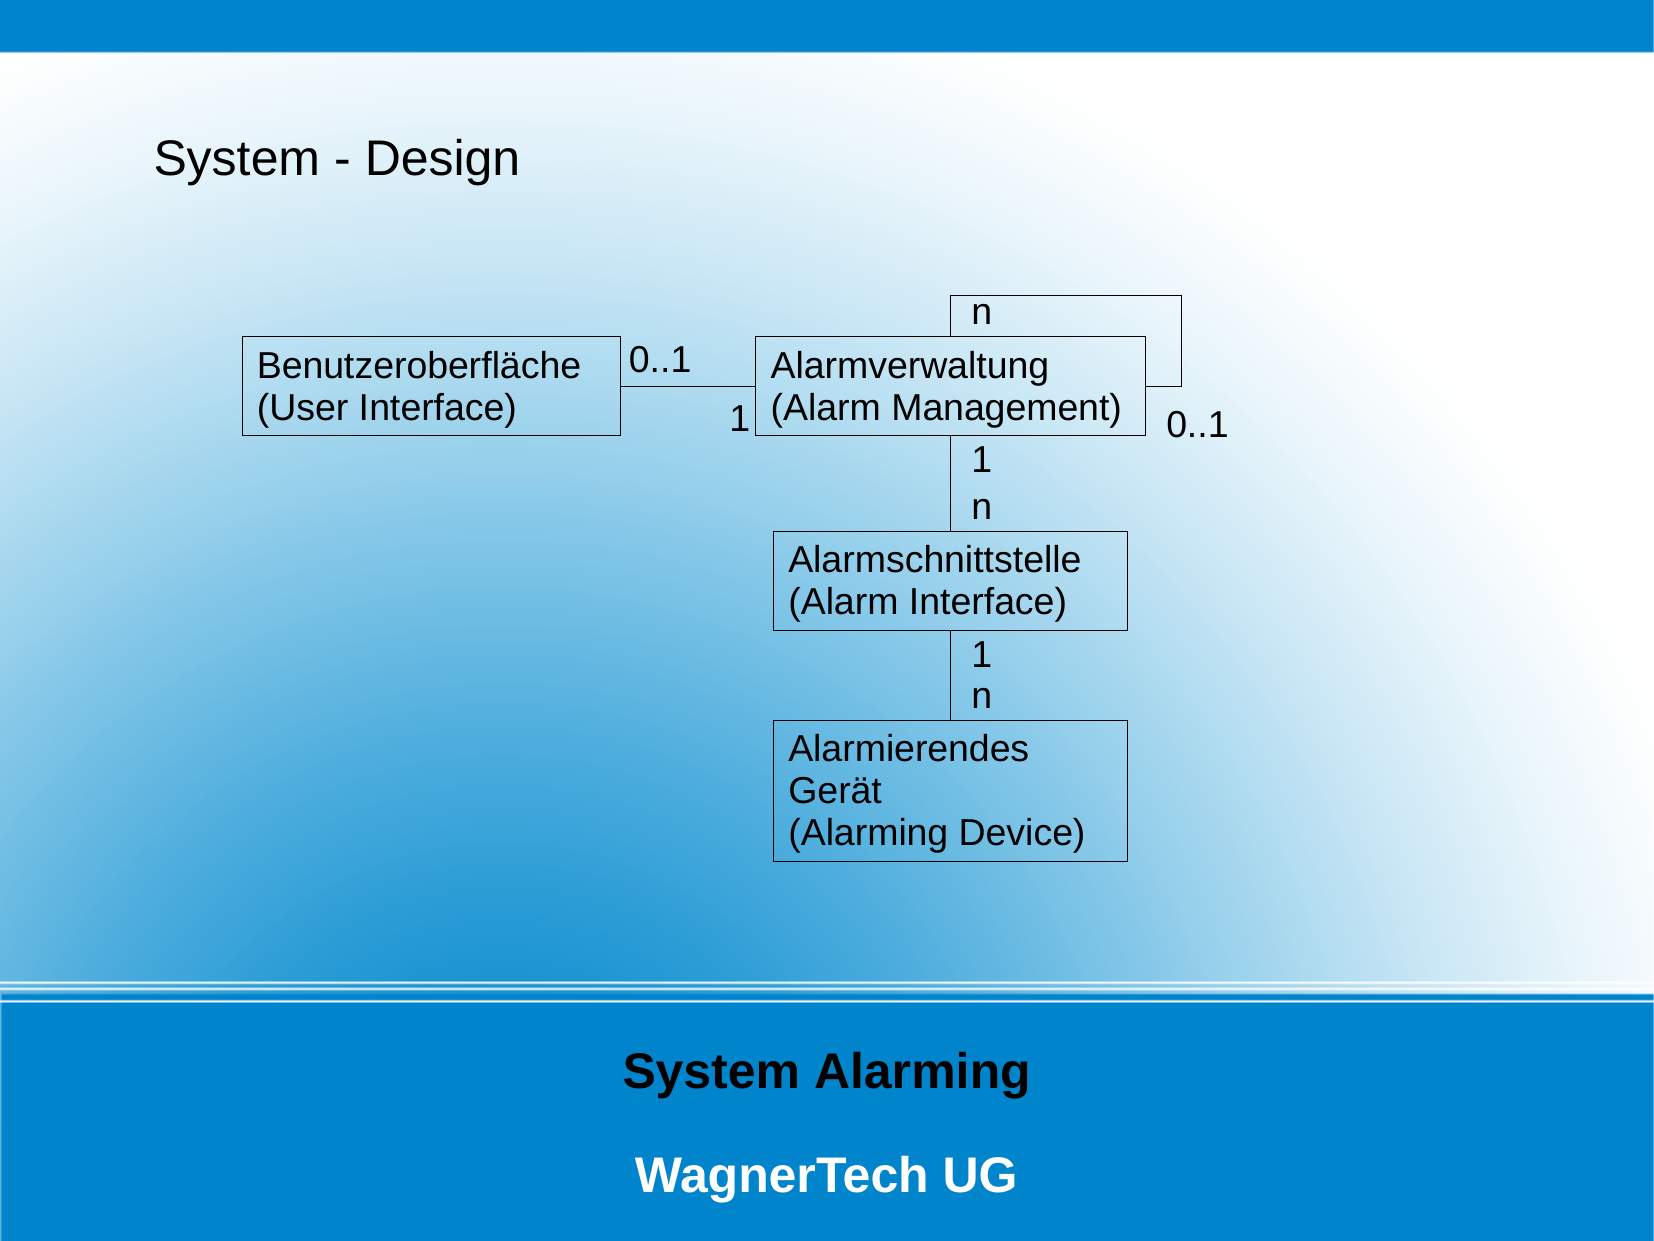

System - Design
n
0..1
Benutzeroberfläche
(User Interface)
Alarmverwaltung
(Alarm Management)
1
0..1
1
n
Alarmschnittstelle
(Alarm Interface)
1
n
Alarmierendes Gerät
(Alarming Device)
# System Alarming